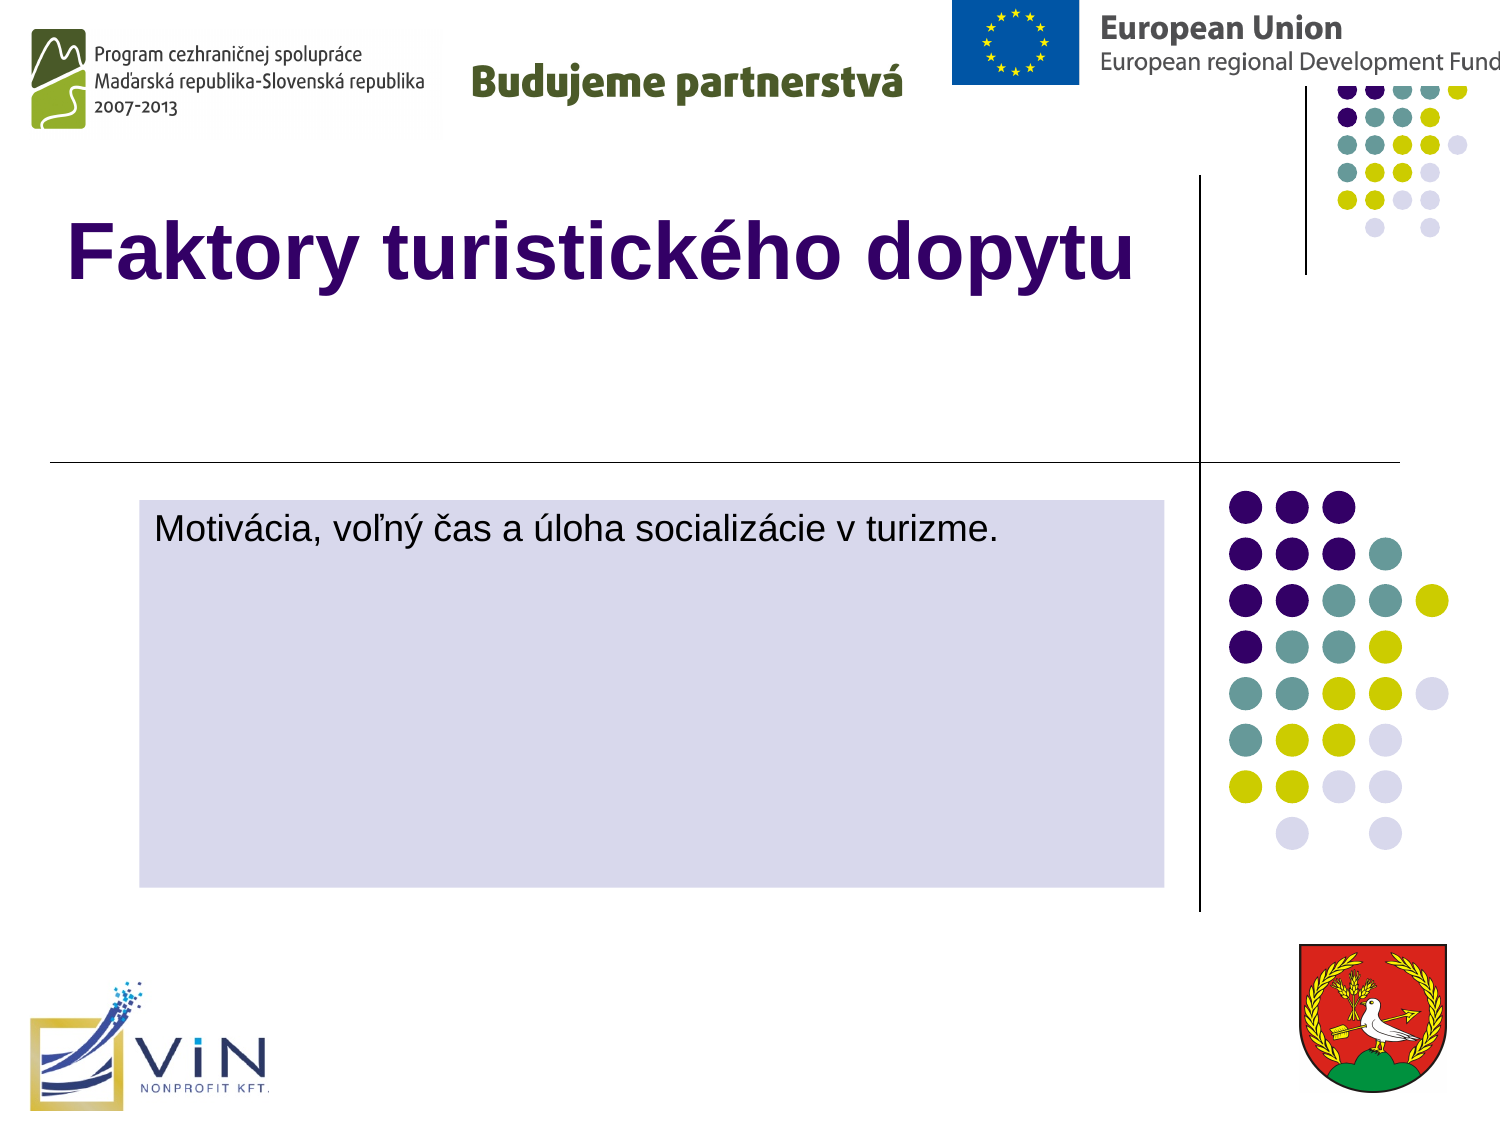

# Faktory turistického dopytu
Motivácia, voľný čas a úloha socializácie v turizme.